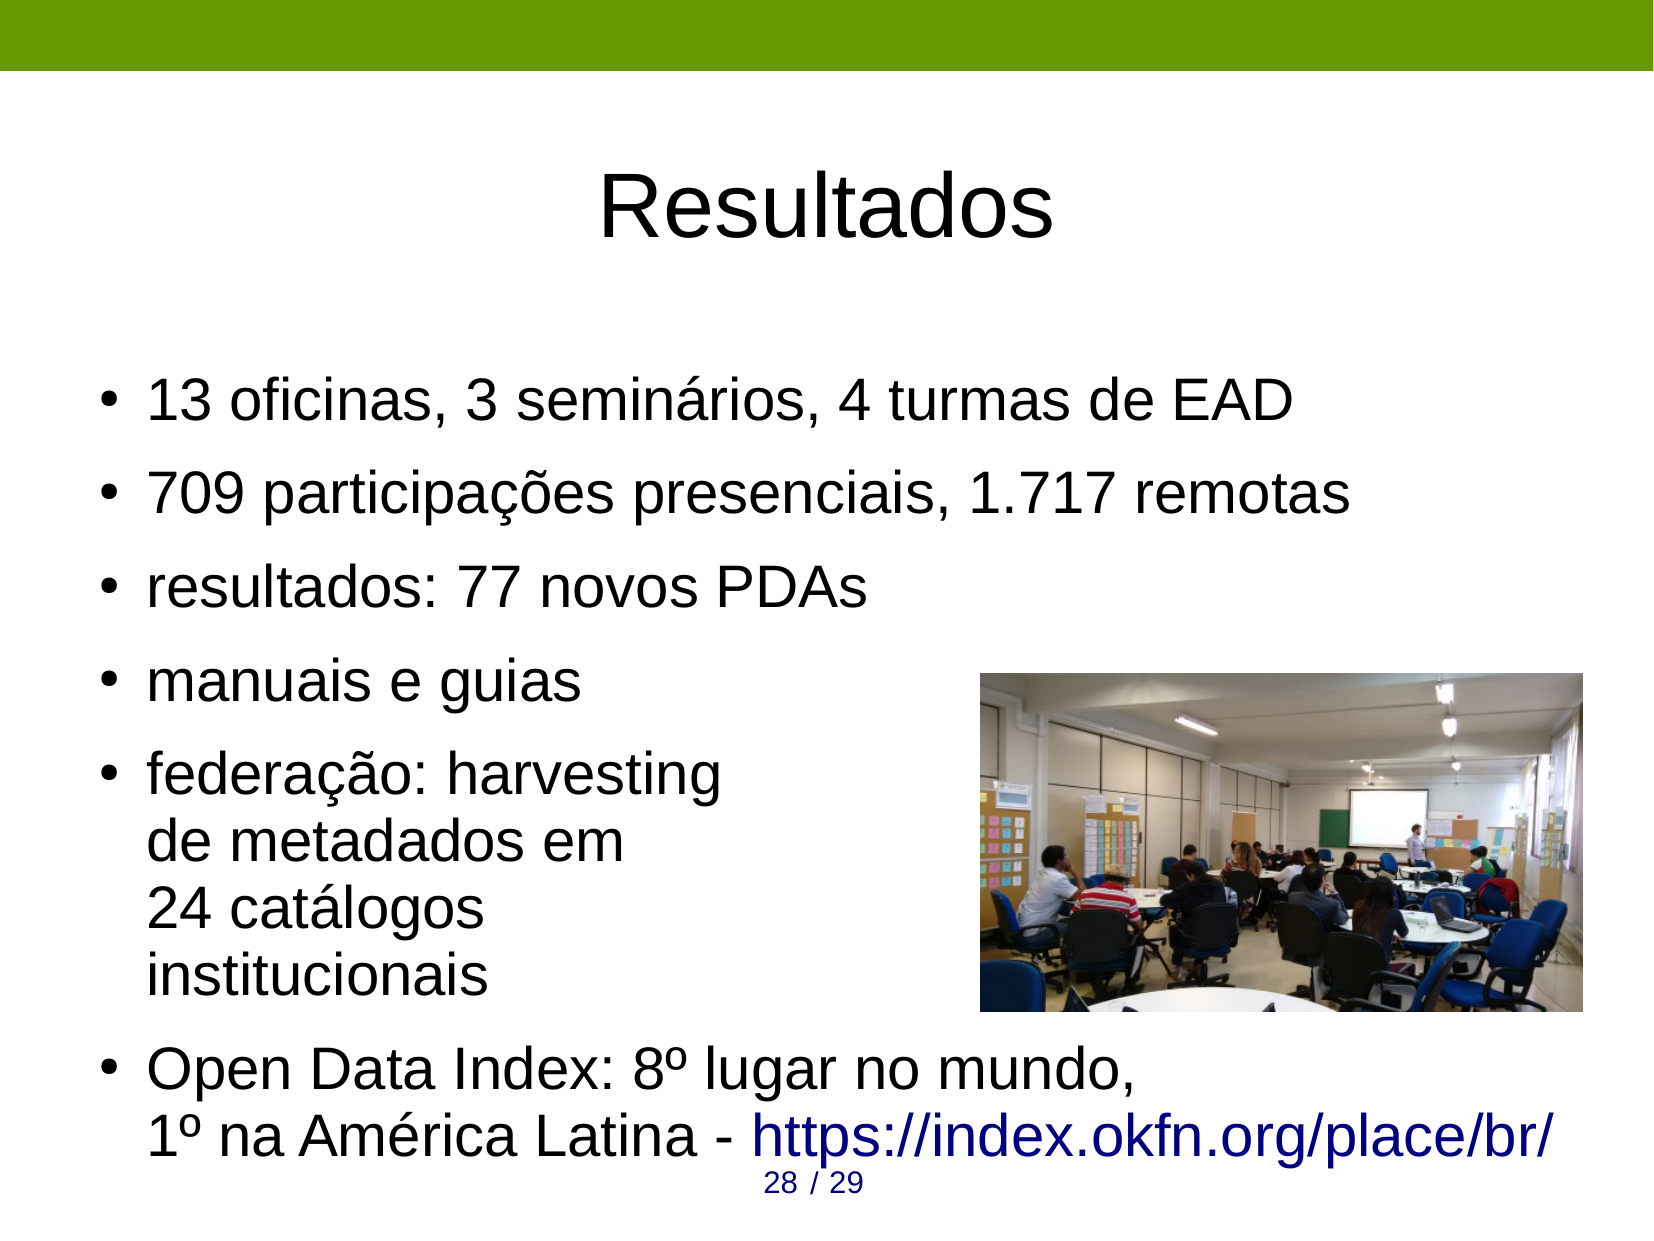

# Resultados
13 oficinas, 3 seminários, 4 turmas de EAD
709 participações presenciais, 1.717 remotas
resultados: 77 novos PDAs
manuais e guias
federação: harvesting
de metadados em
24 catálogos
institucionais
Open Data Index: 8º lugar no mundo,
1º na América Latina - https://index.okfn.org/place/br/
/
29